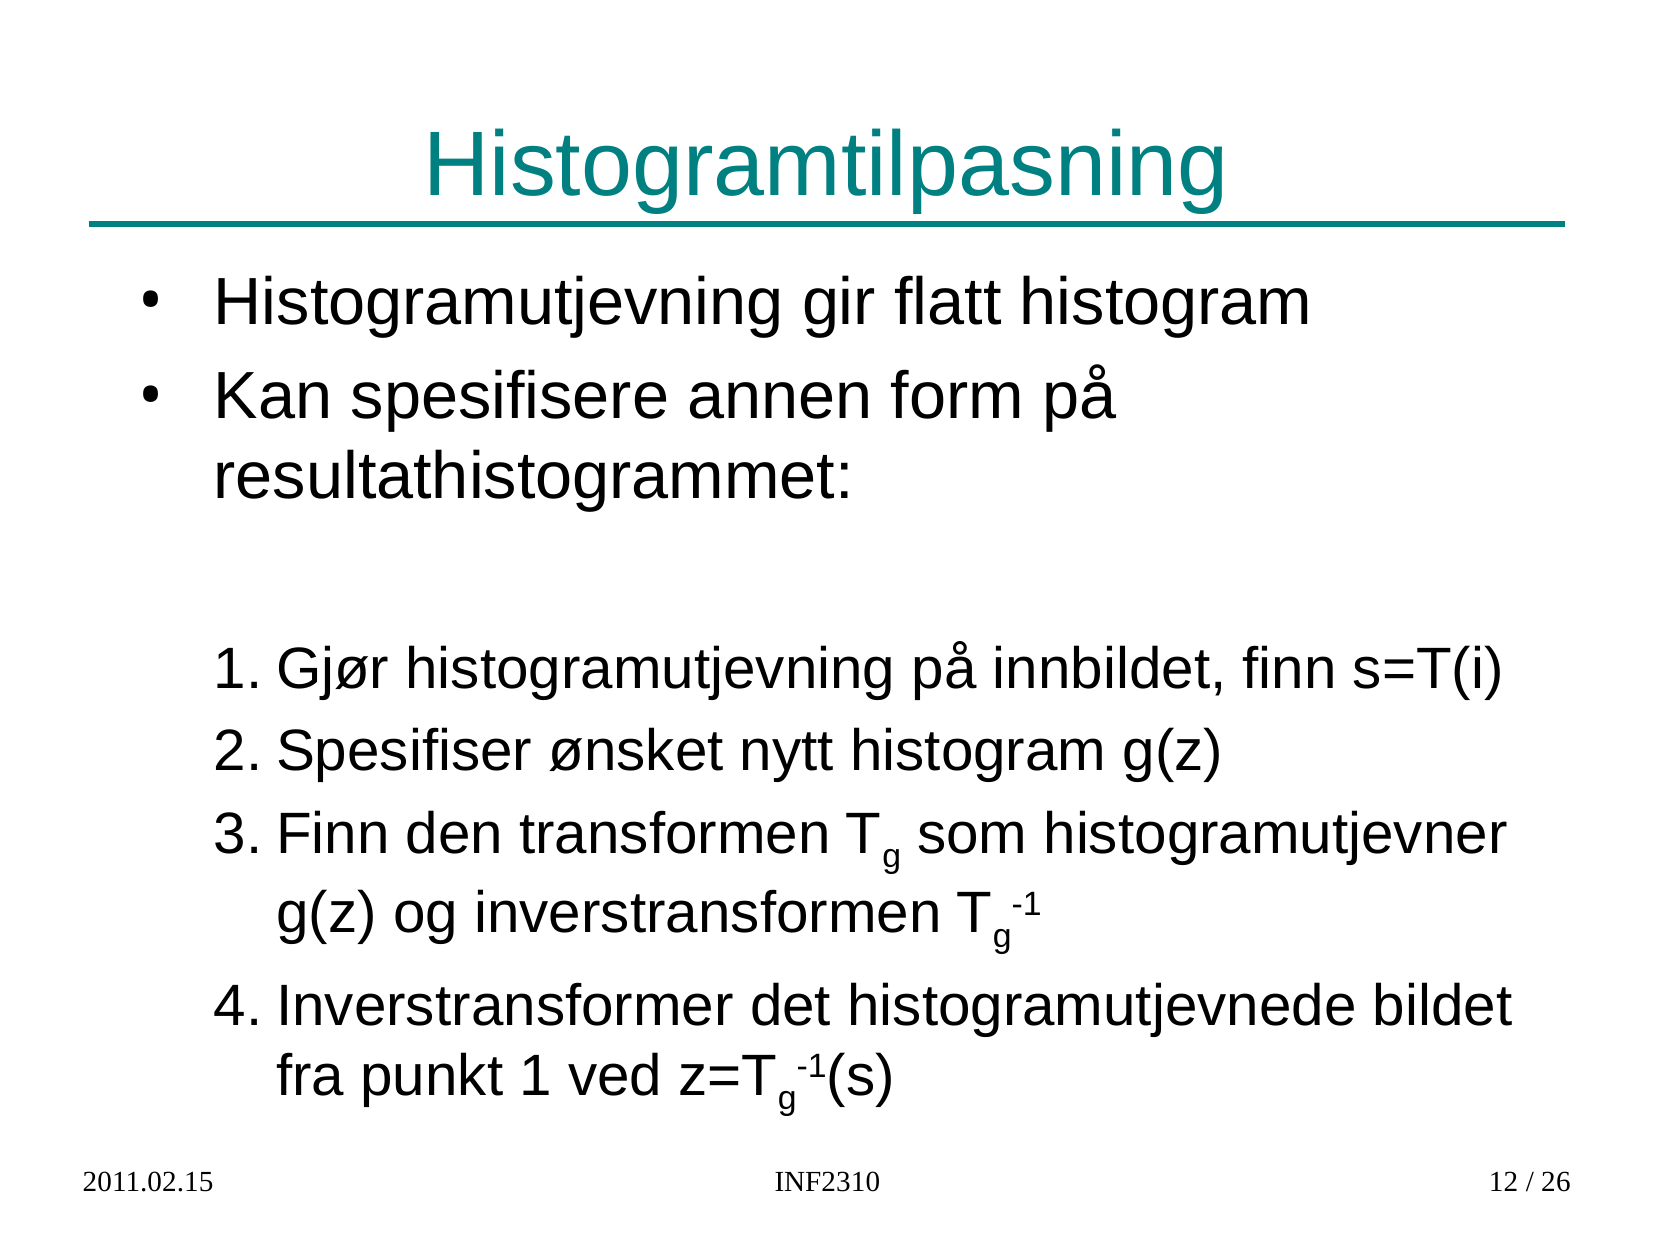

# Histogramtilpasning
Histogramutjevning gir flatt histogram
Kan spesifisere annen form på resultathistogrammet:
Gjør histogramutjevning på innbildet, finn s=T(i)
Spesifiser ønsket nytt histogram g(z)
Finn den transformen Tg som histogramutjevner g(z) og inverstransformen Tg-1
Inverstransformer det histogramutjevnede bildet fra punkt 1 ved z=Tg-1(s)
2011.02.15
INF2310
12